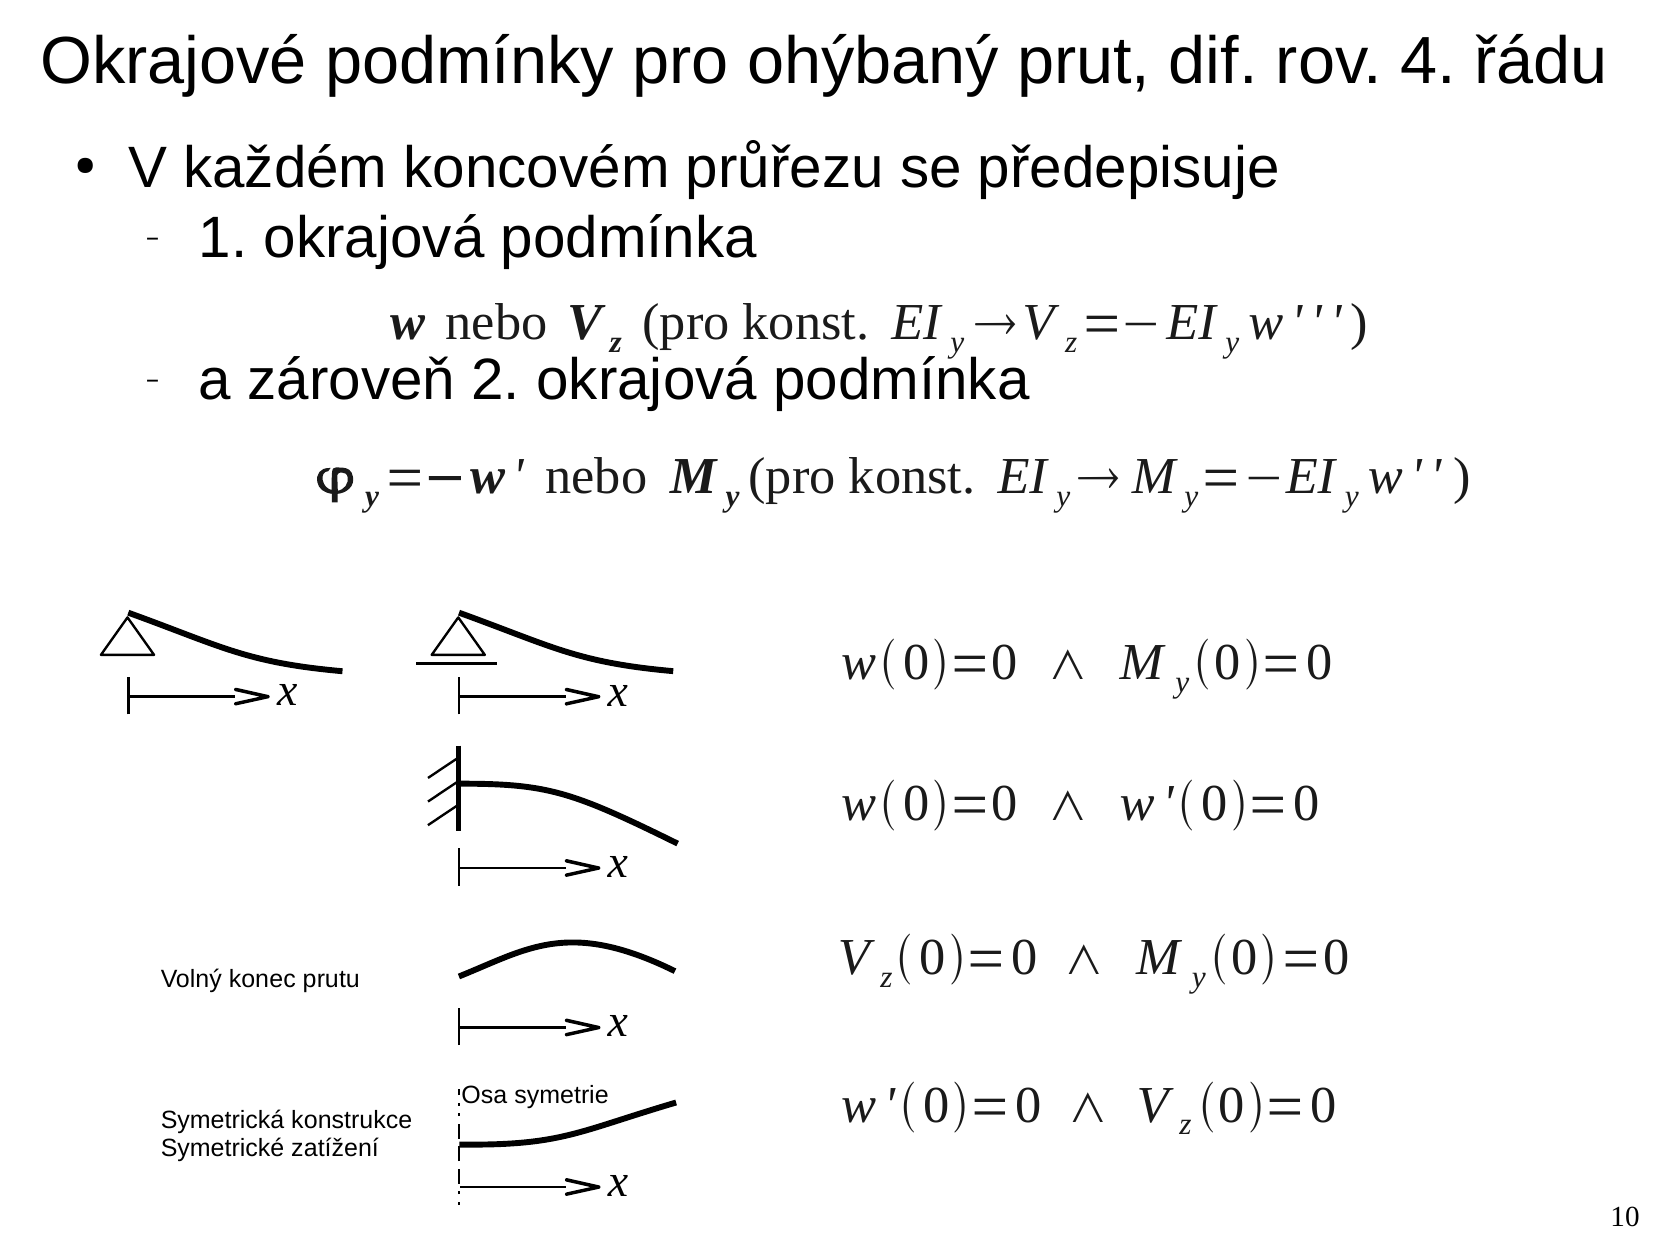

# Okrajové podmínky pro ohýbaný prut, dif. rov. 4. řádu
V každém koncovém průřezu se předepisuje
1. okrajová podmínka
a zároveň 2. okrajová podmínka
x
x
x
Volný konec prutu
x
Osa symetrie
Symetrická konstrukce
Symetrické zatížení
x
10